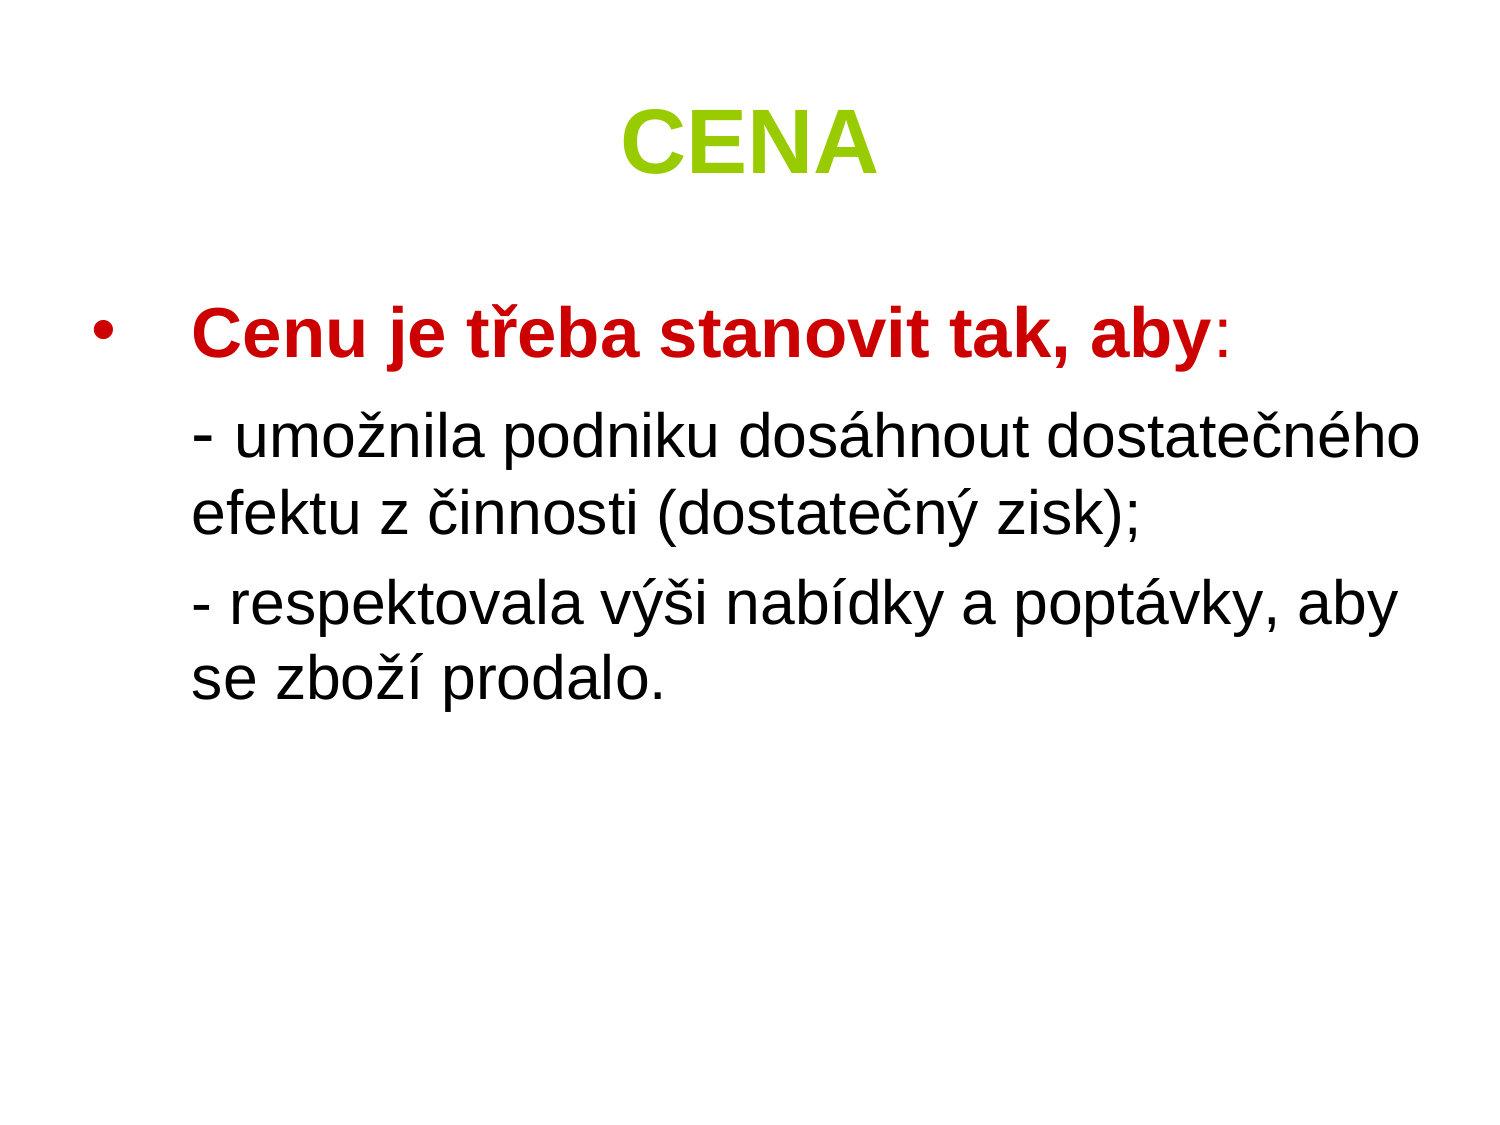

# CENA
Cenu je třeba stanovit tak, aby:
	- umožnila podniku dosáhnout dostatečného efektu z činnosti (dostatečný zisk);
	- respektovala výši nabídky a poptávky, aby se zboží prodalo.